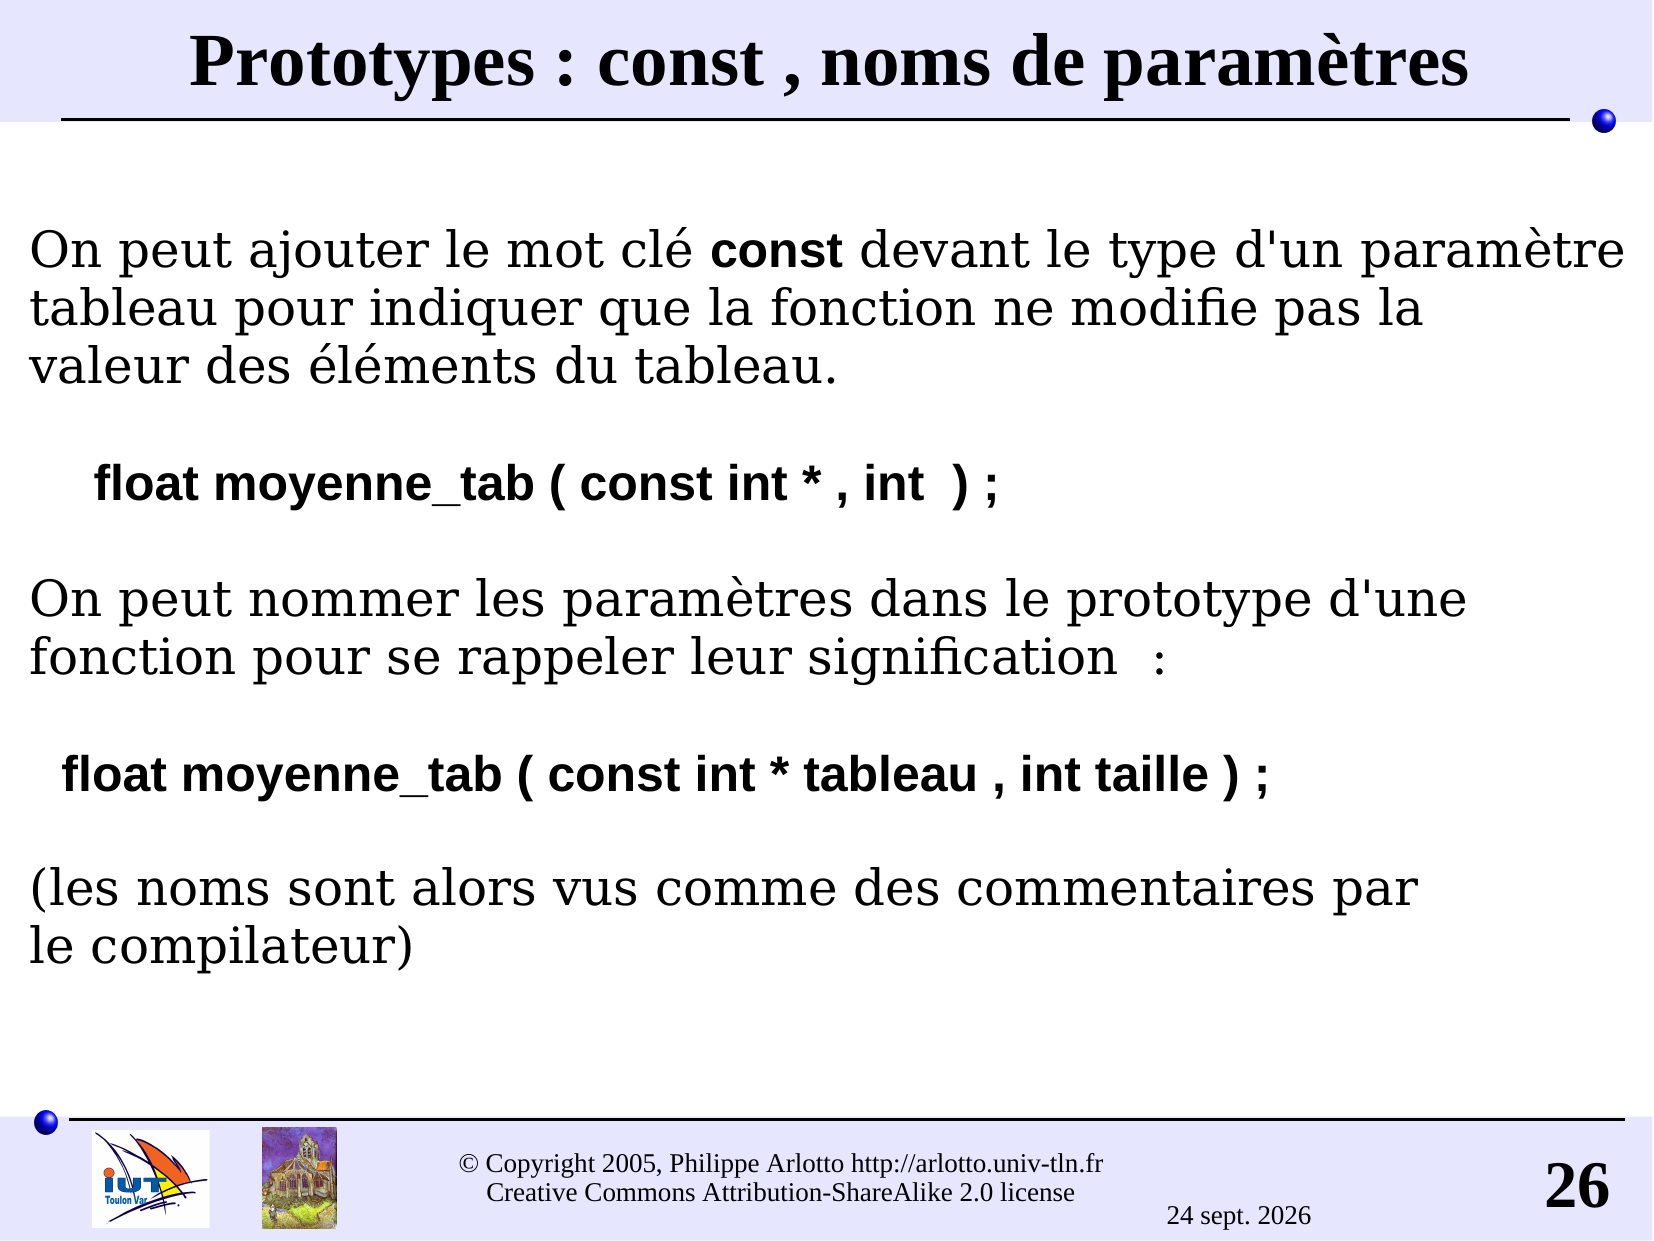

# Prototypes : const , noms de paramètres
On peut ajouter le mot clé const devant le type d'un paramètre
tableau pour indiquer que la fonction ne modifie pas la
valeur des éléments du tableau.
 float moyenne_tab ( const int * , int ) ;
On peut nommer les paramètres dans le prototype d'une
fonction pour se rappeler leur signification :
 float moyenne_tab ( const int * tableau , int taille ) ;
(les noms sont alors vus comme des commentaires par
le compilateur)